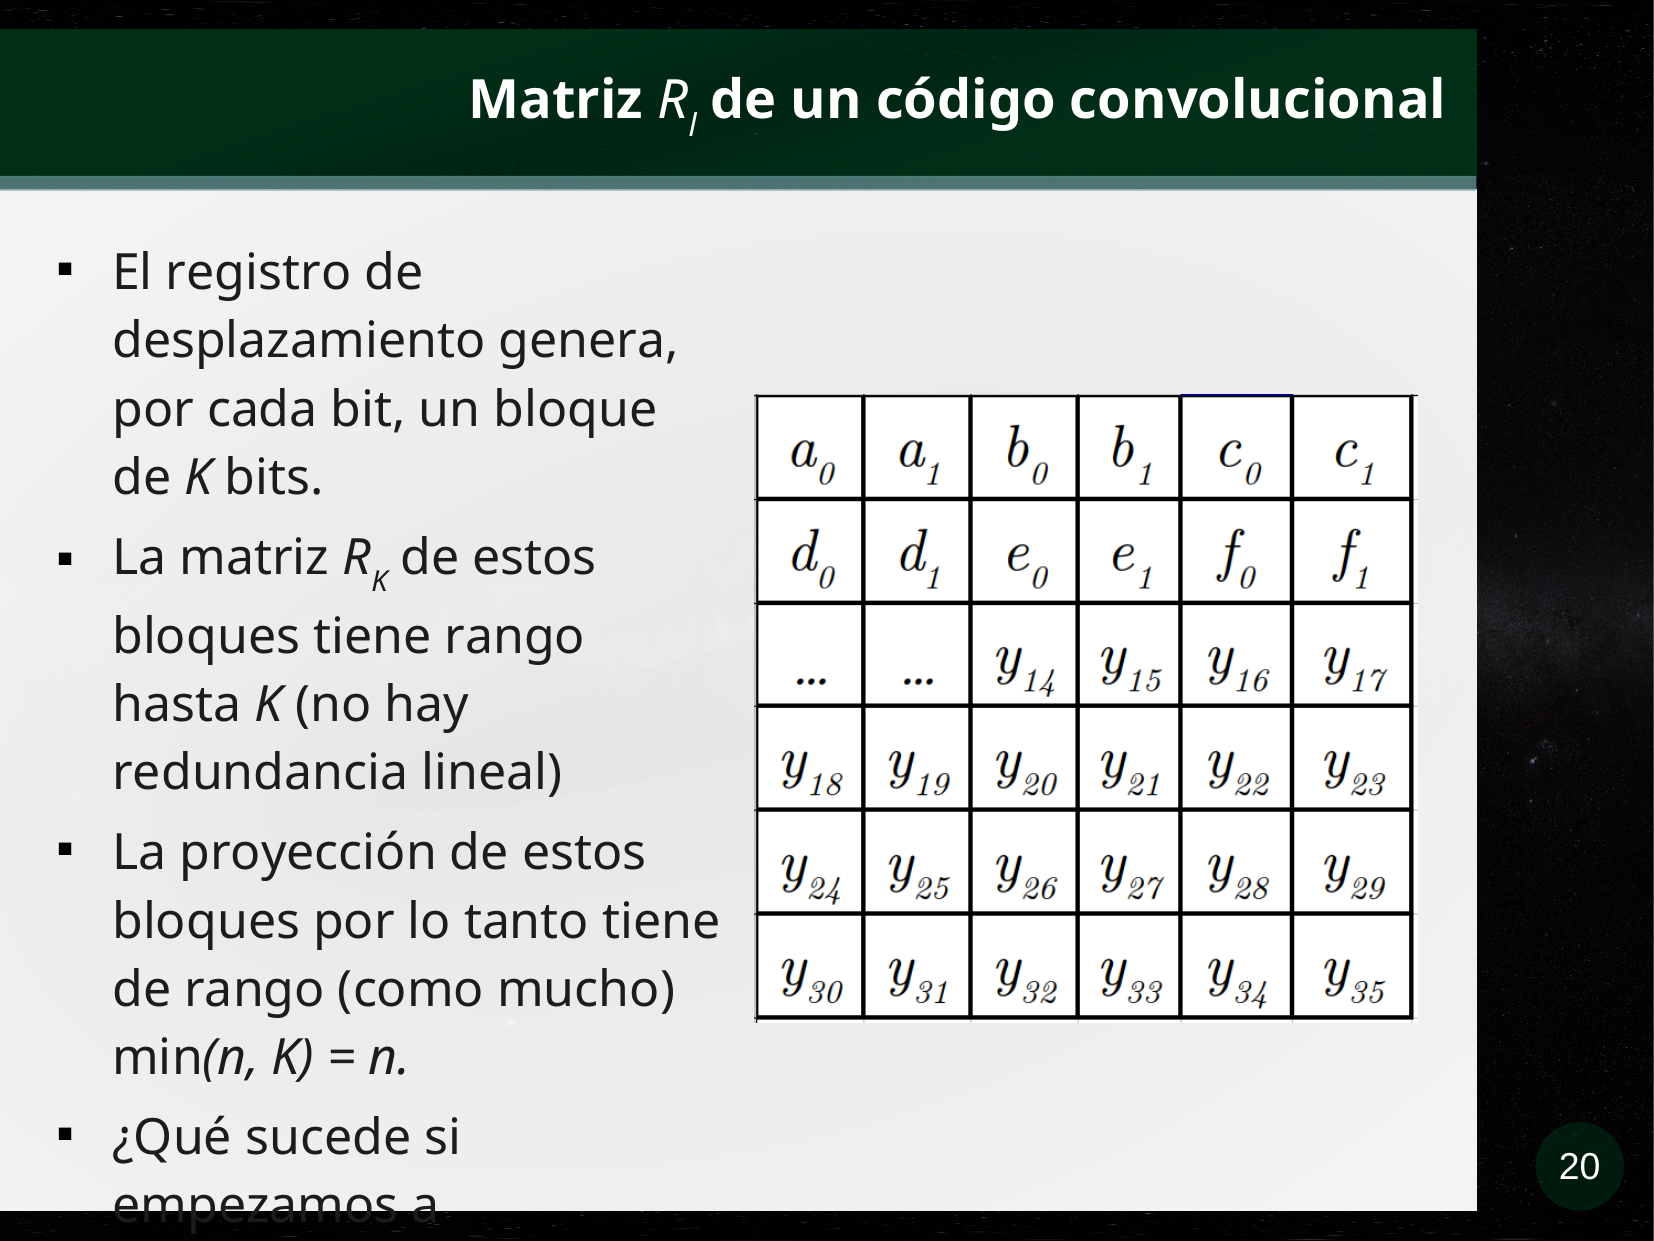

# Matriz Rl de un código convolucional
El registro de desplazamiento genera, por cada bit, un bloque de K bits.
La matriz RK de estos bloques tiene rango hasta K (no hay redundancia lineal)
La proyección de estos bloques por lo tanto tiene de rango (como mucho) min(n, K) = n.
¿Qué sucede si empezamos a incrementar l de n en n?